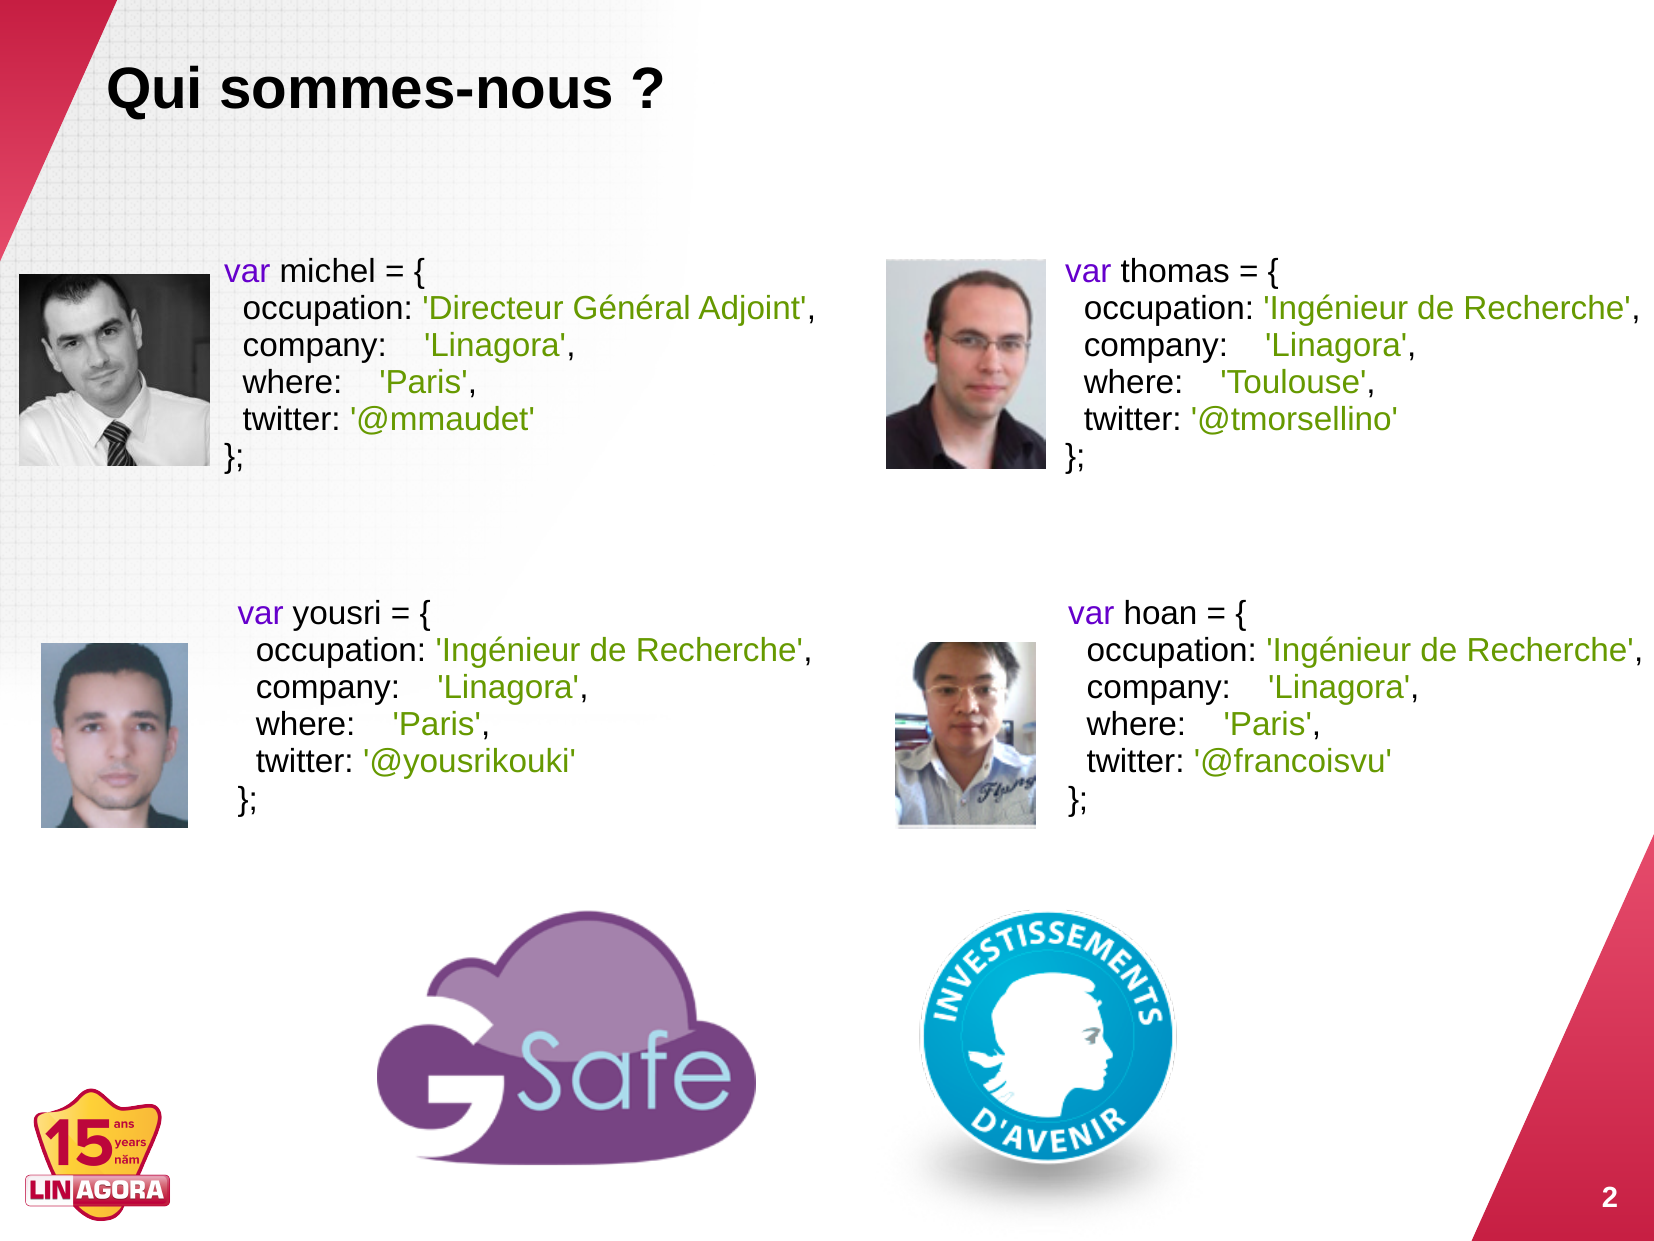

# Qui sommes-nous ?
var michel = {
 occupation: 'Directeur Général Adjoint',
 company: 'Linagora',
 where: 'Paris',
 twitter: '@mmaudet'
};
var thomas = {
 occupation: 'Ingénieur de Recherche',
 company: 'Linagora',
 where: 'Toulouse',
 twitter: '@tmorsellino'
};
var yousri = {
 occupation: 'Ingénieur de Recherche',
 company: 'Linagora',
 where: 'Paris',
 twitter: '@yousrikouki'
};
var hoan = {
 occupation: 'Ingénieur de Recherche',
 company: 'Linagora',
 where: 'Paris',
 twitter: '@francoisvu'
};
2